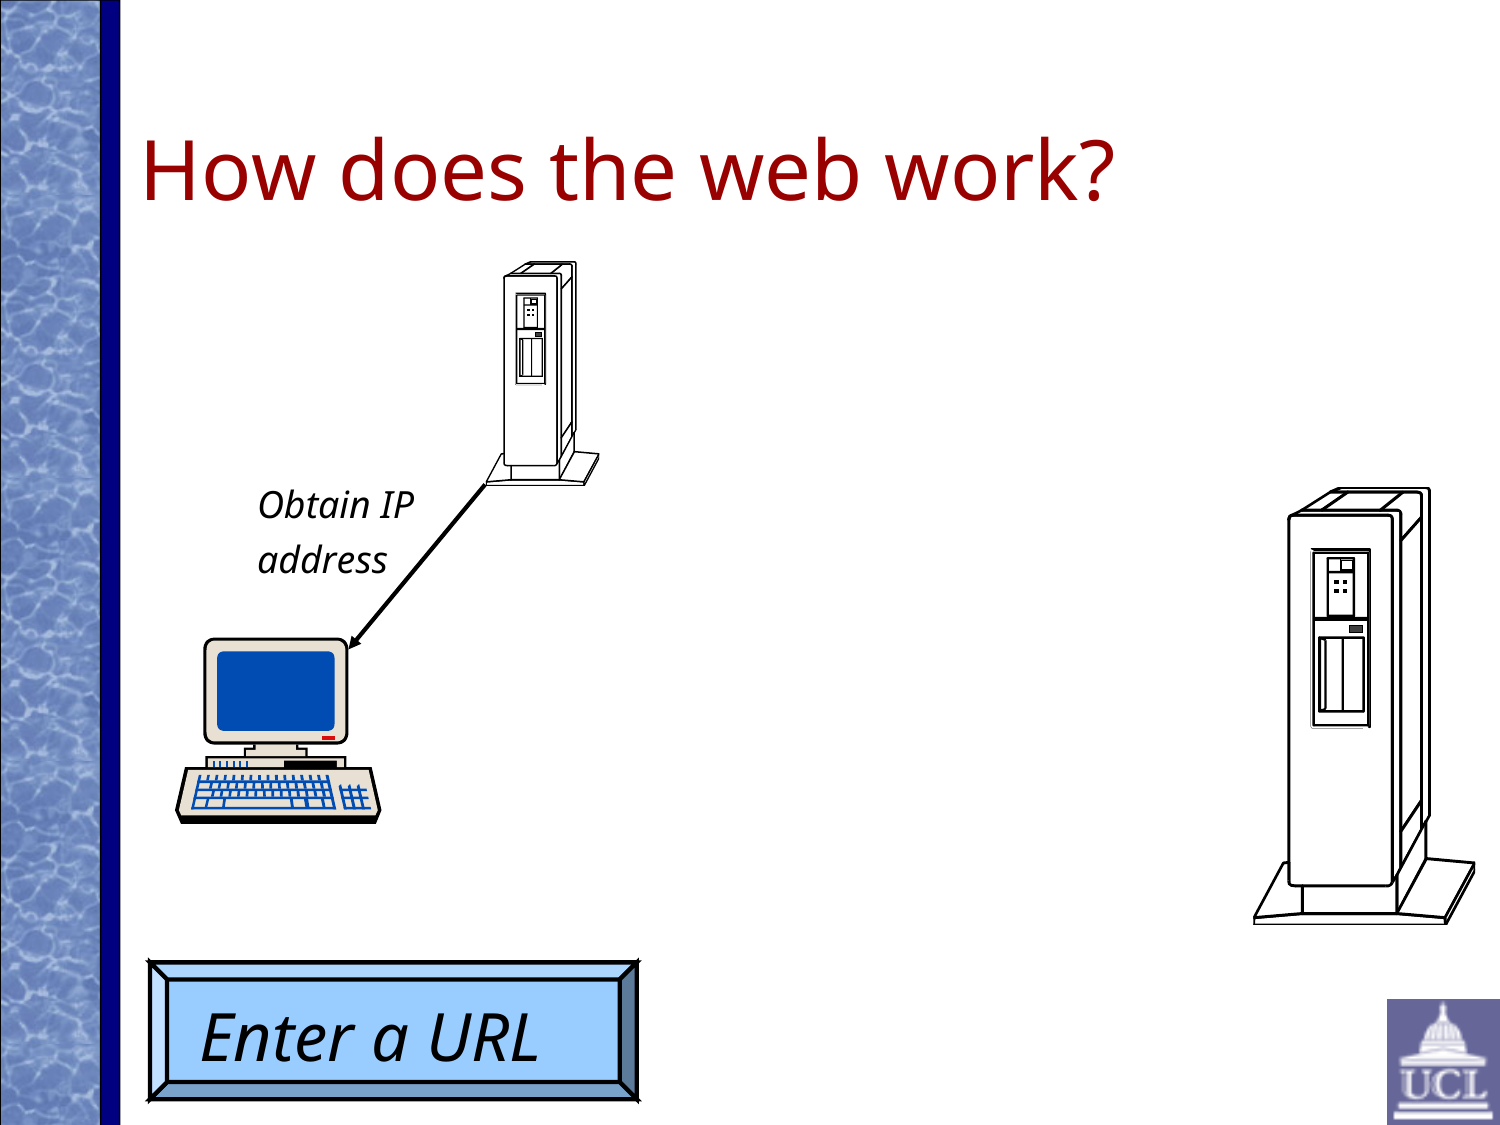

# How does the web work?
Obtain IP
address
Enter a URL